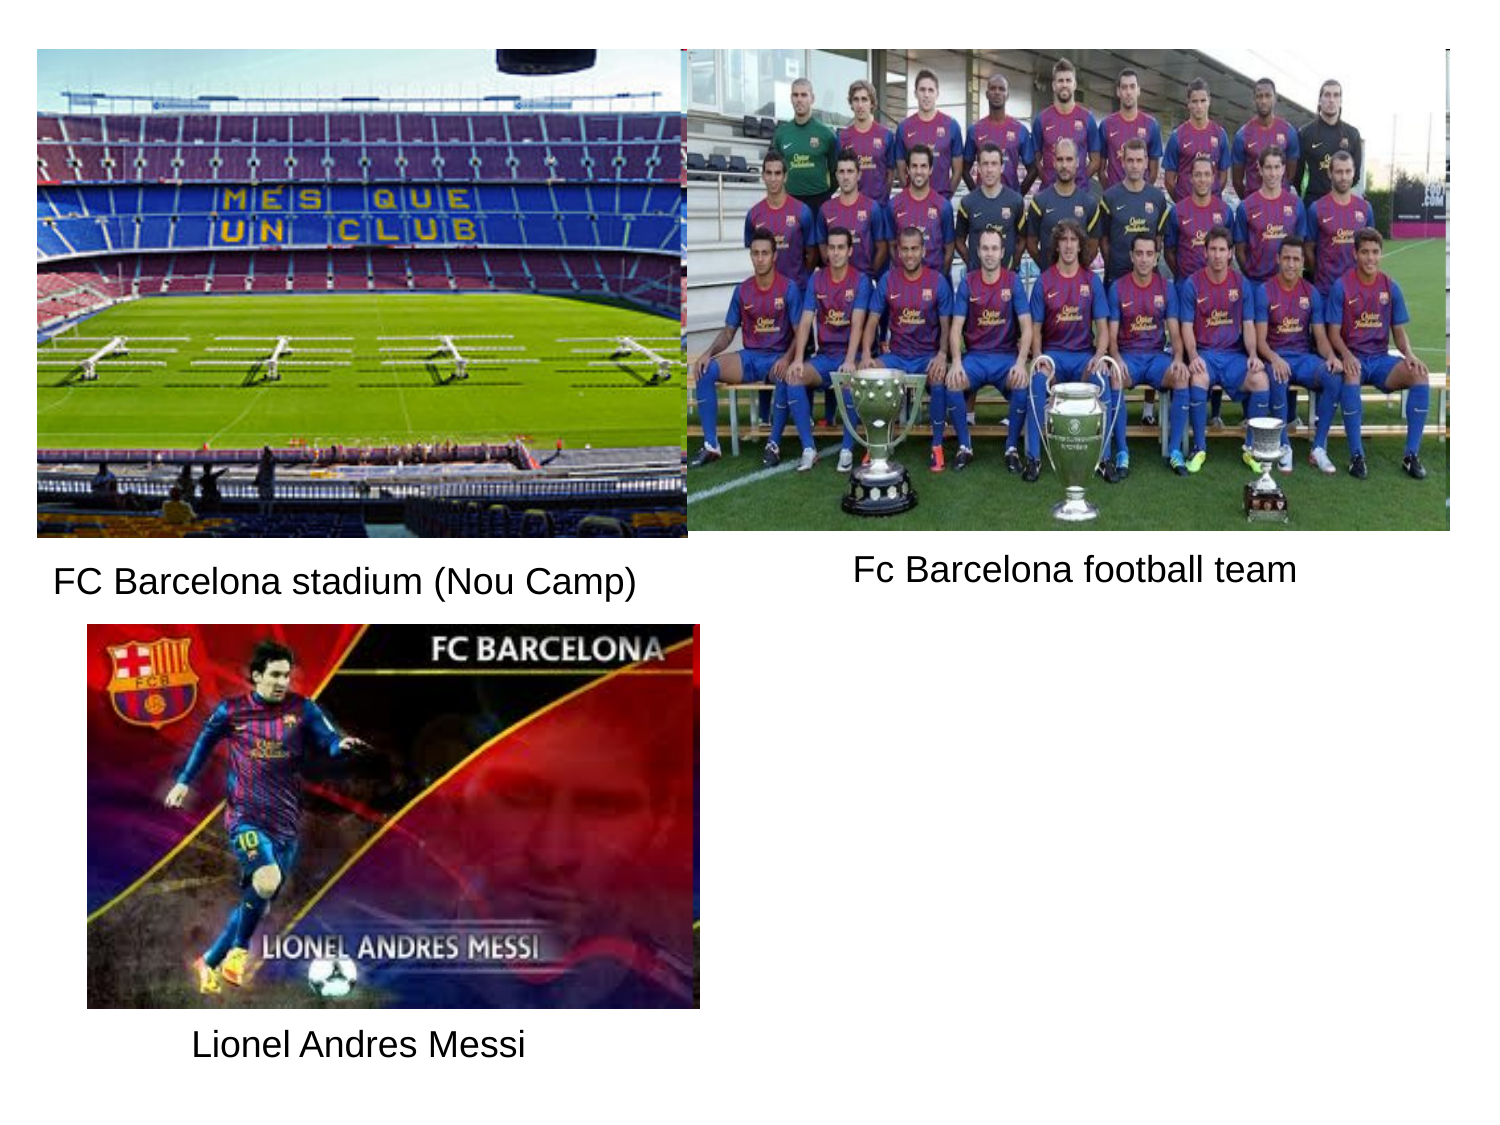

Fc Barcelona football team
FC Barcelona stadium (Nou Camp)
Lionel Andres Messi